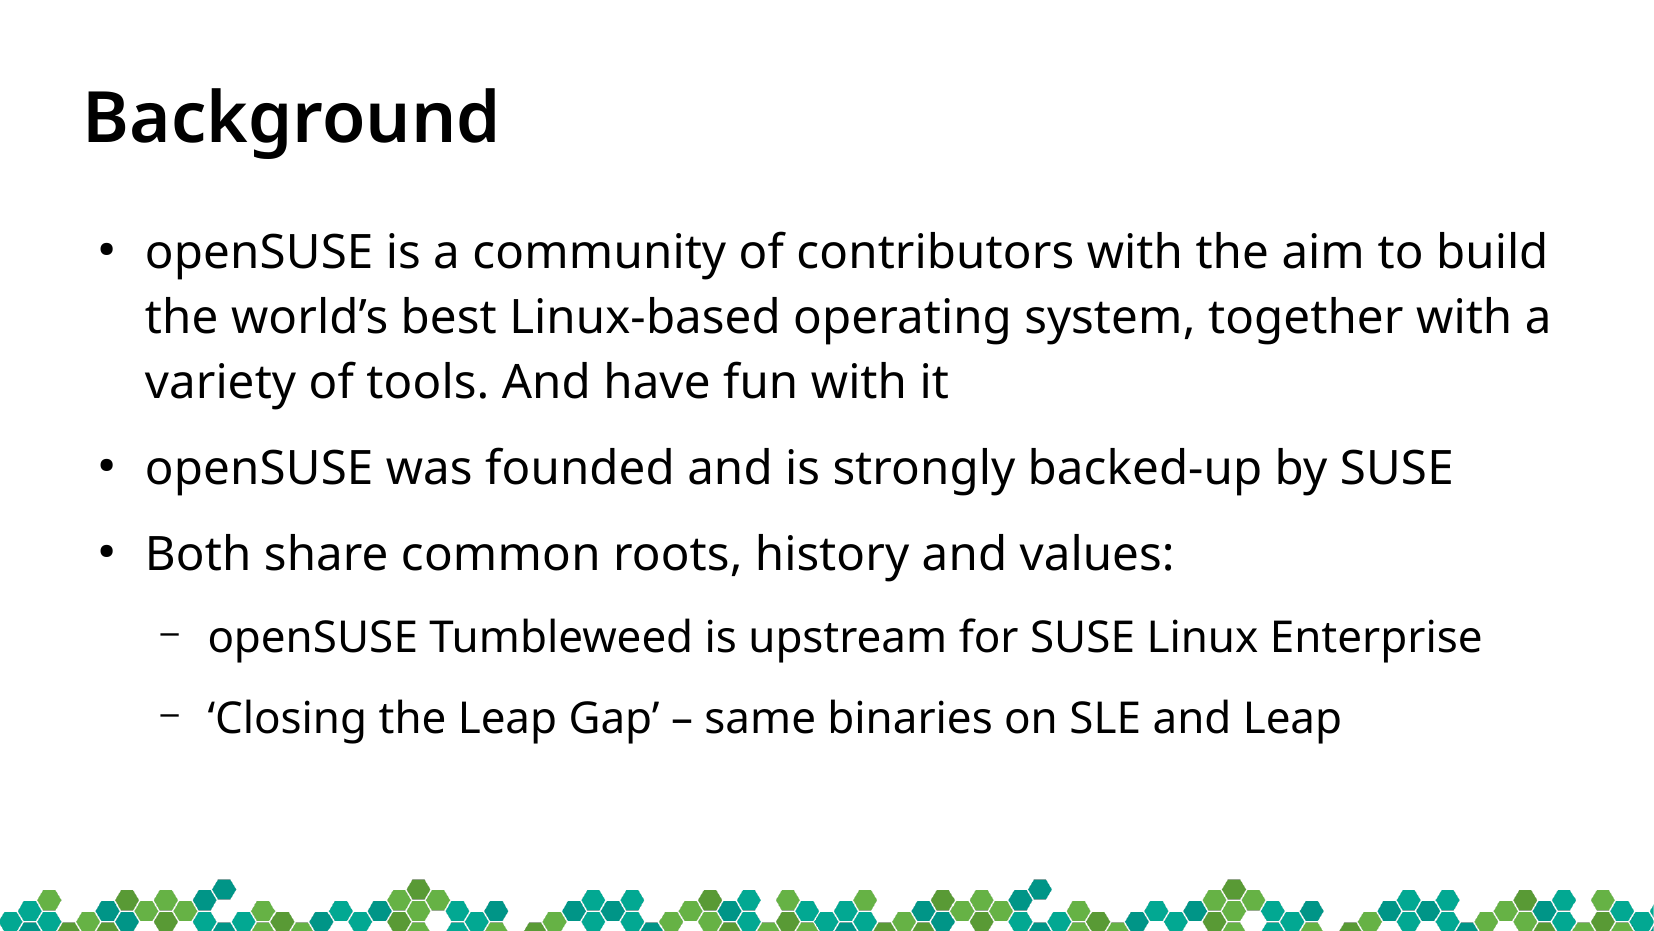

# Background
openSUSE is a community of contributors with the aim to build the world’s best Linux-based operating system, together with a variety of tools. And have fun with it
openSUSE was founded and is strongly backed-up by SUSE
Both share common roots, history and values:
openSUSE Tumbleweed is upstream for SUSE Linux Enterprise
‘Closing the Leap Gap’ – same binaries on SLE and Leap